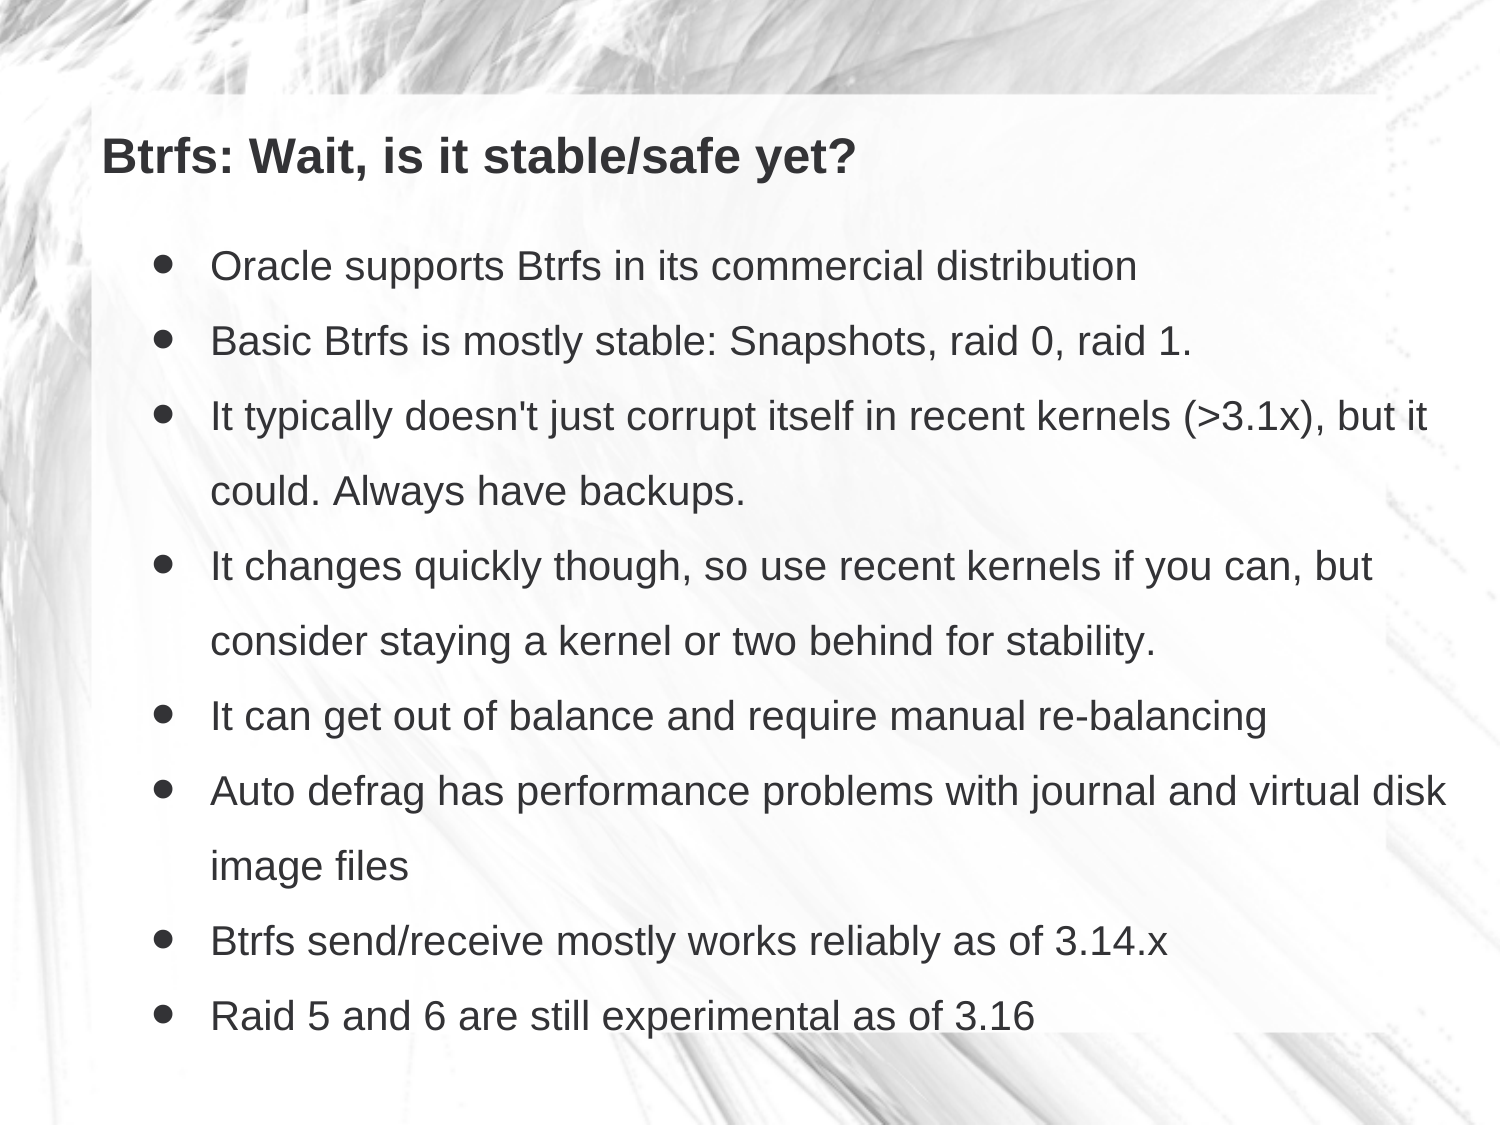

# Btrfs: Wait, is it stable/safe yet?
Oracle supports Btrfs in its commercial distribution
Basic Btrfs is mostly stable: Snapshots, raid 0, raid 1.
It typically doesn't just corrupt itself in recent kernels (>3.1x), but it could. Always have backups.
It changes quickly though, so use recent kernels if you can, but consider staying a kernel or two behind for stability.
It can get out of balance and require manual re-balancing
Auto defrag has performance problems with journal and virtual disk image files
Btrfs send/receive mostly works reliably as of 3.14.x
Raid 5 and 6 are still experimental as of 3.16